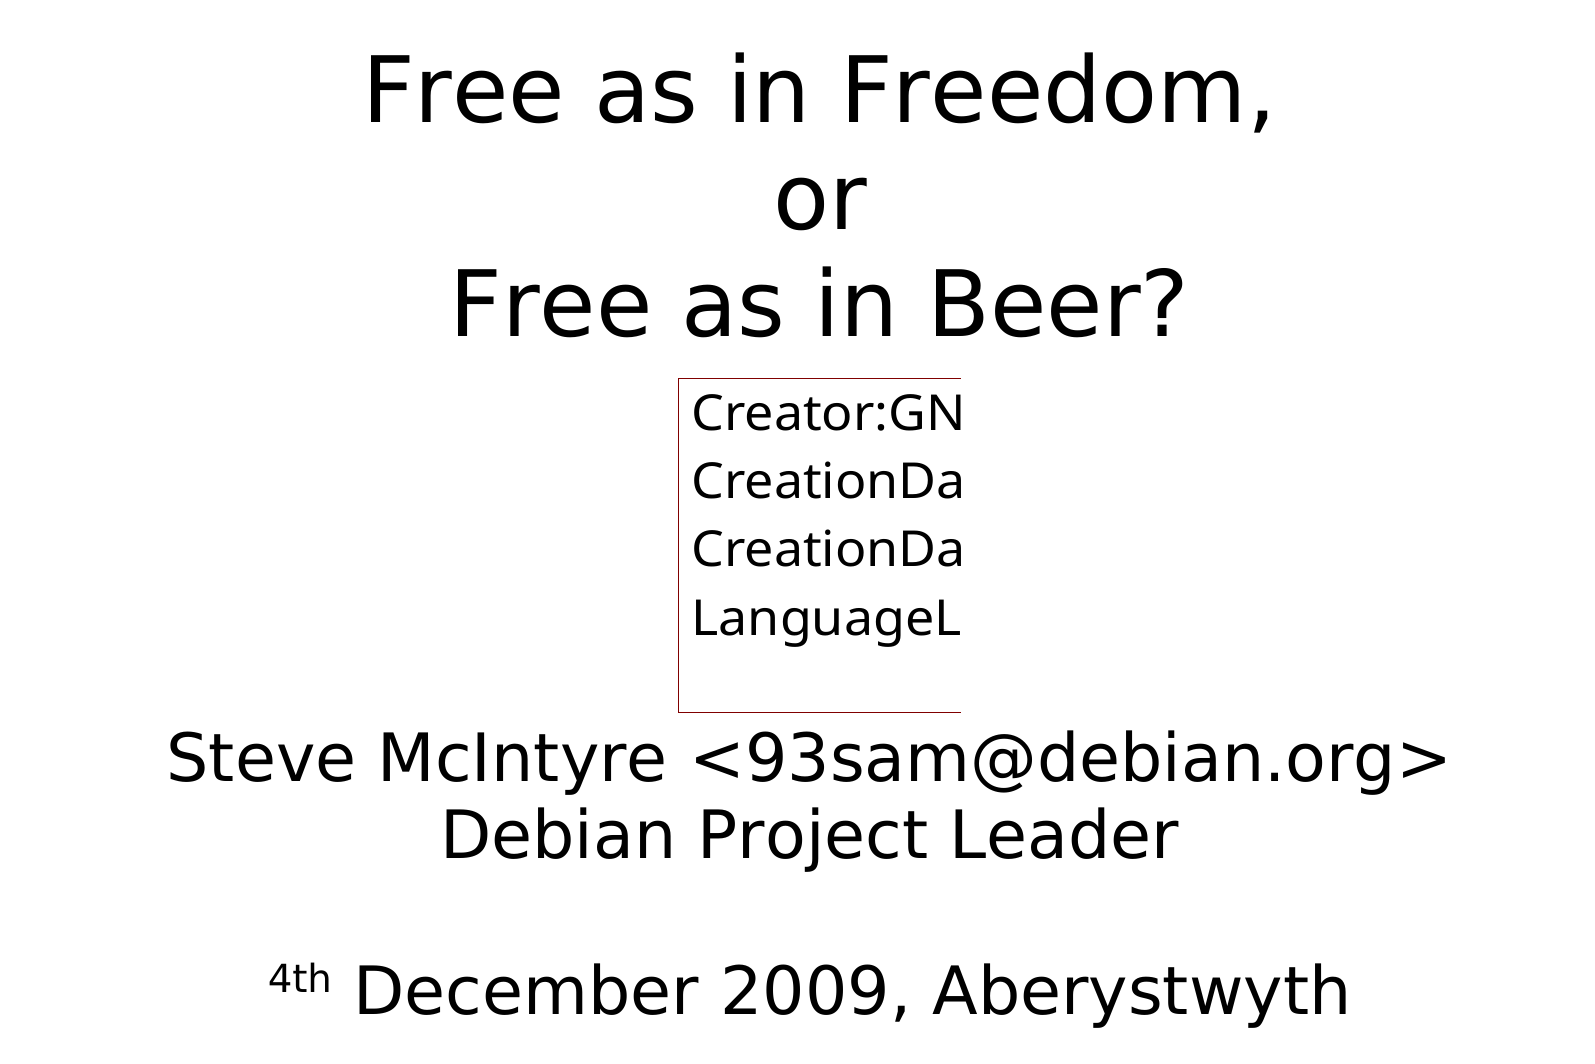

# Free as in Freedom, or Free as in Beer?
Steve McIntyre <93sam@debian.org>
Debian Project Leader
4th December 2009, Aberystwyth
1